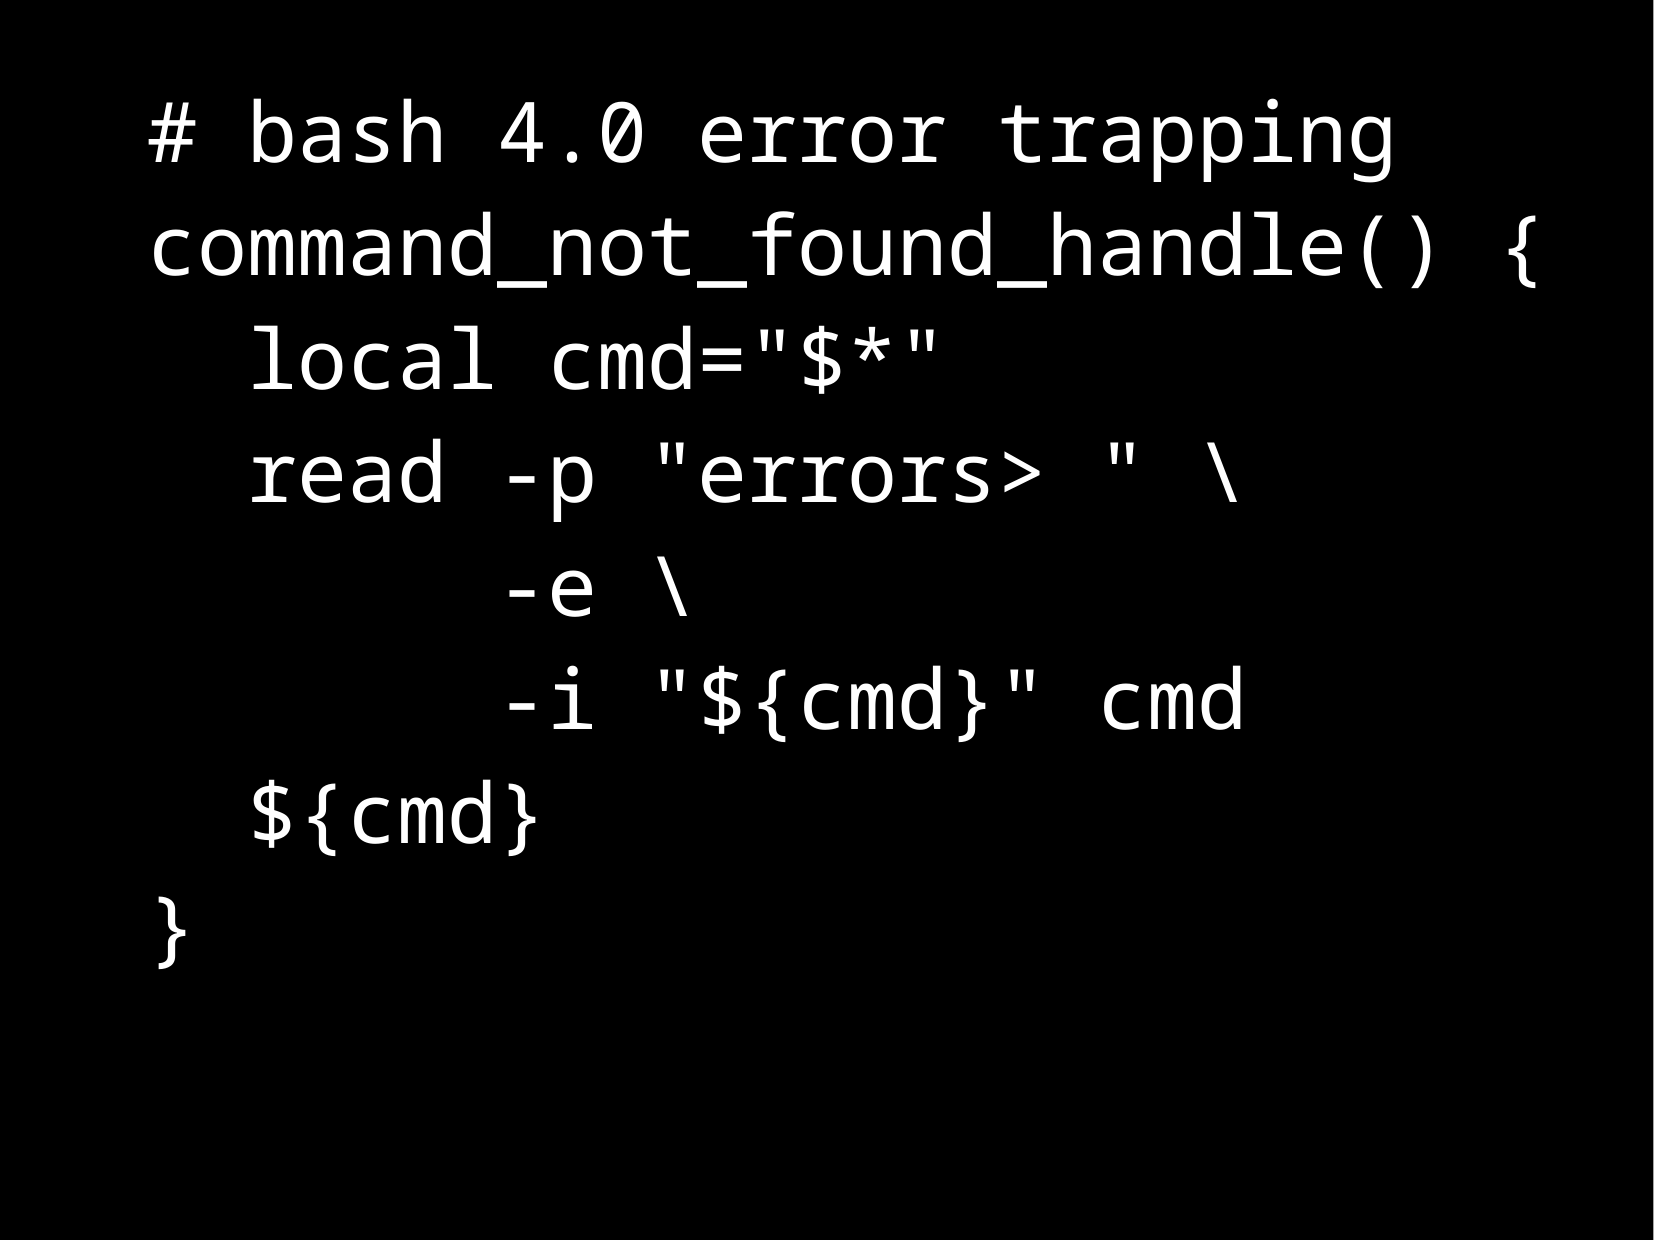

# # bash 4.0 error trapping command_not_found_handle() { local cmd="$*" read -p "errors> " \ -e \ -i "${cmd}" cmd ${cmd} }